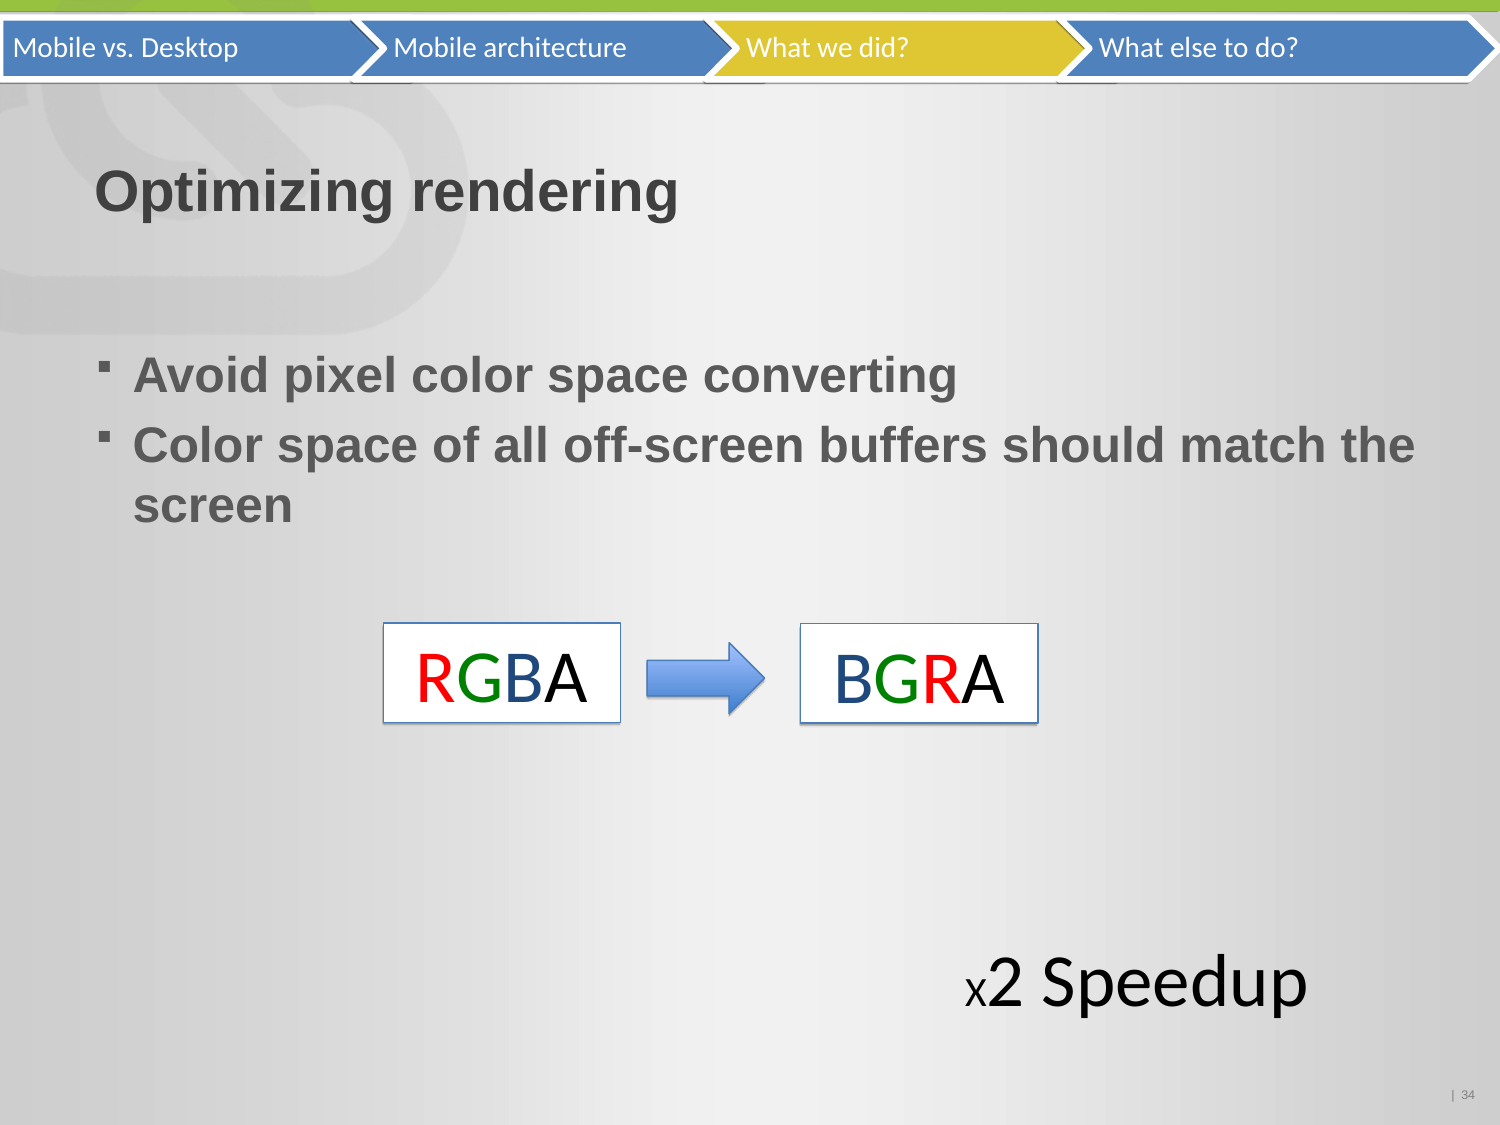

Mobile vs. Desktop
Mobile architecture
What we did?
What else to do?
# Optimizing rendering
Avoid pixel color space converting
Color space of all off-screen buffers should match the screen
RGBA
BGRA
X2 Speedup